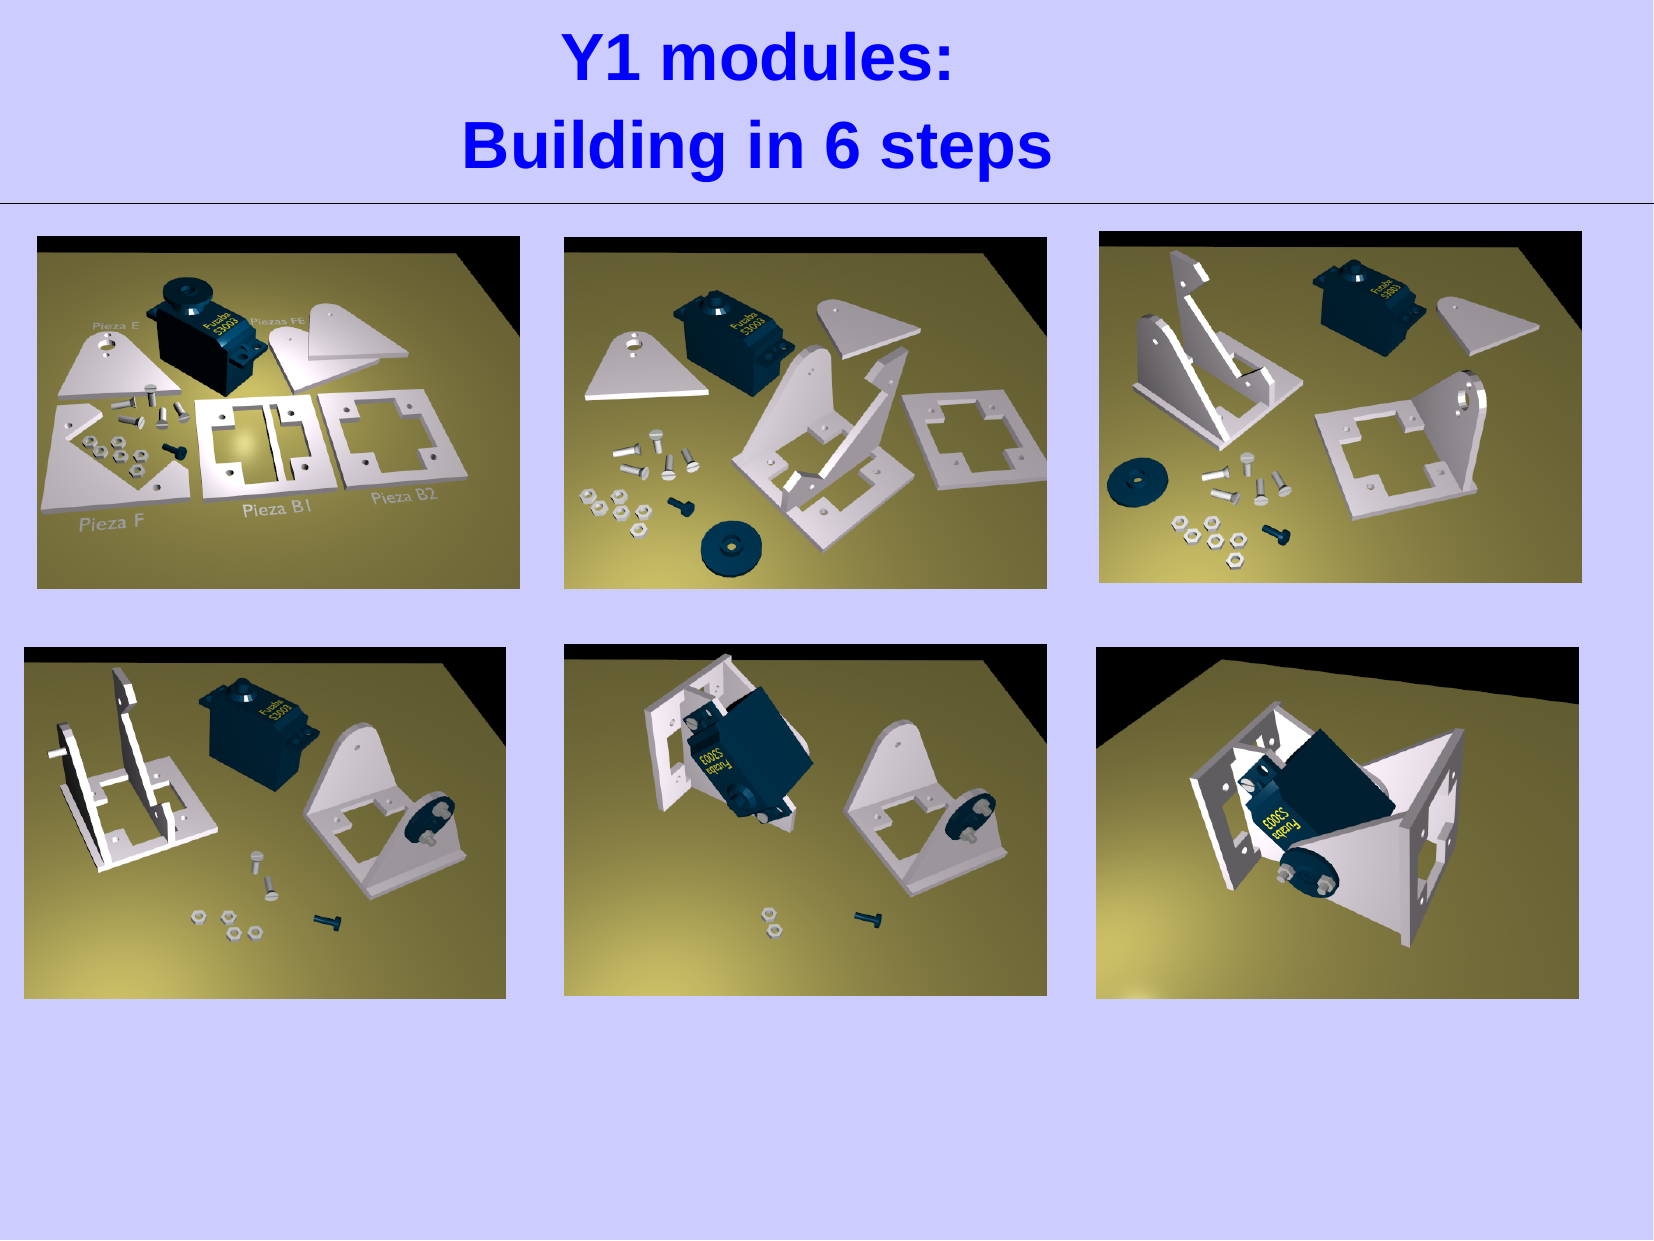

# Y1 modules: Building in 6 steps